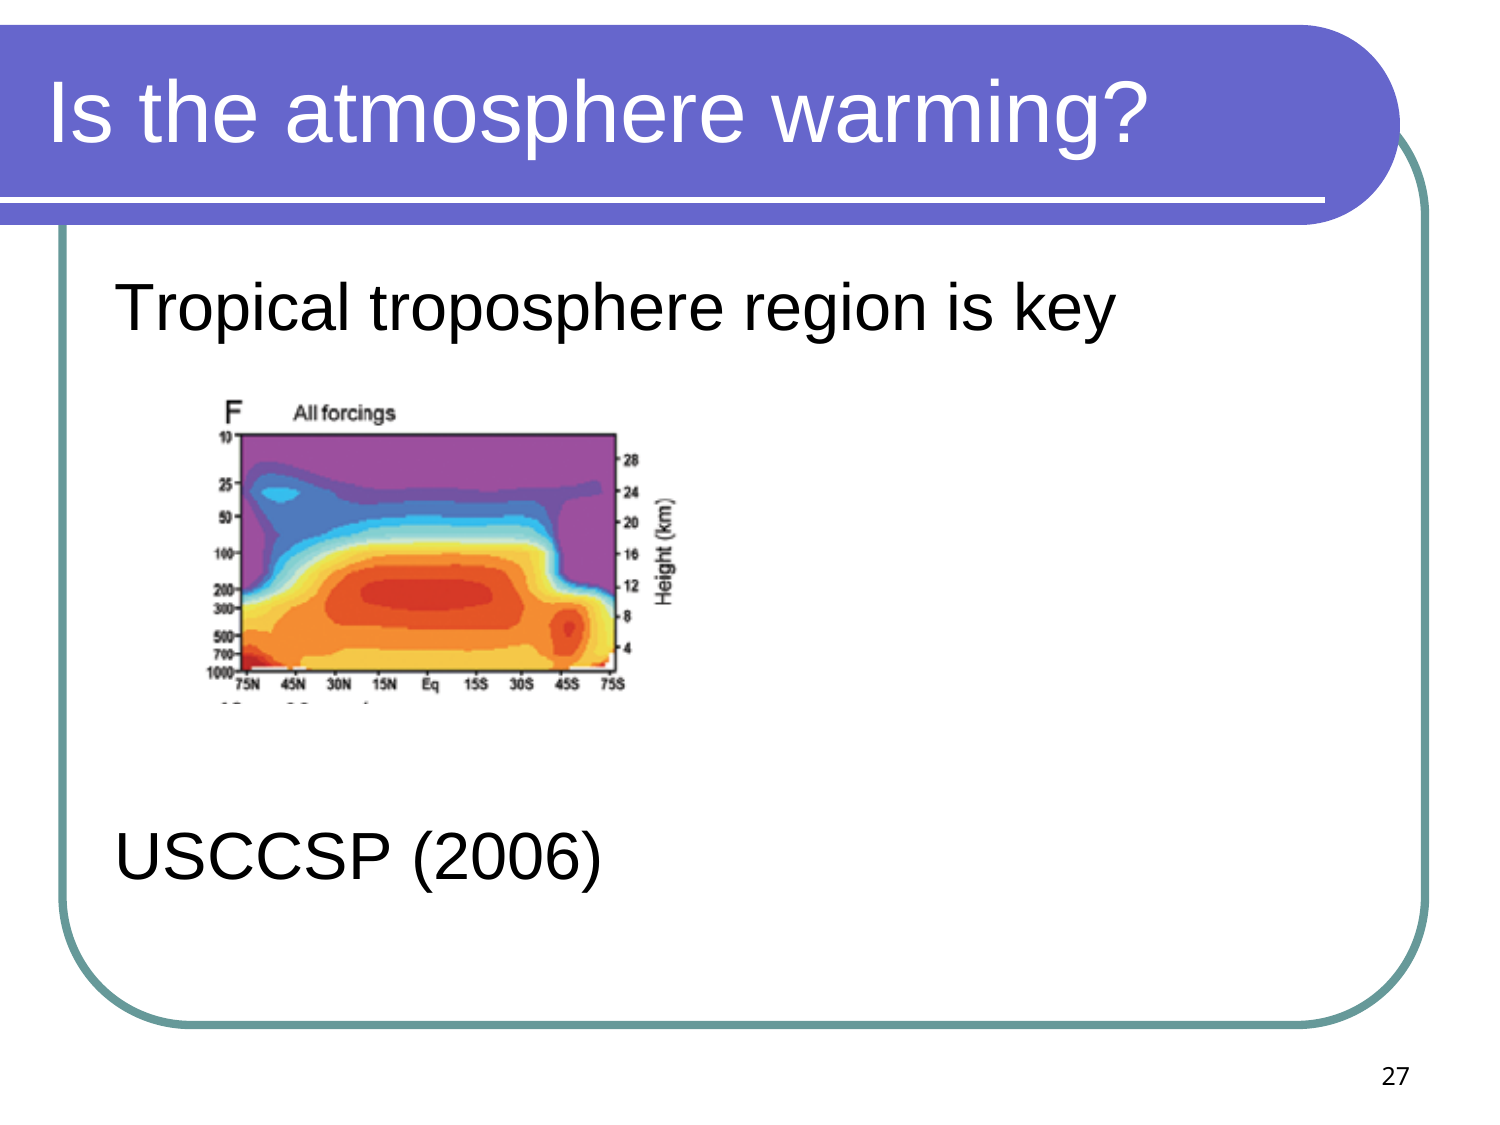

# Is the atmosphere warming?
Tropical troposphere region is key
USCCSP (2006)
27